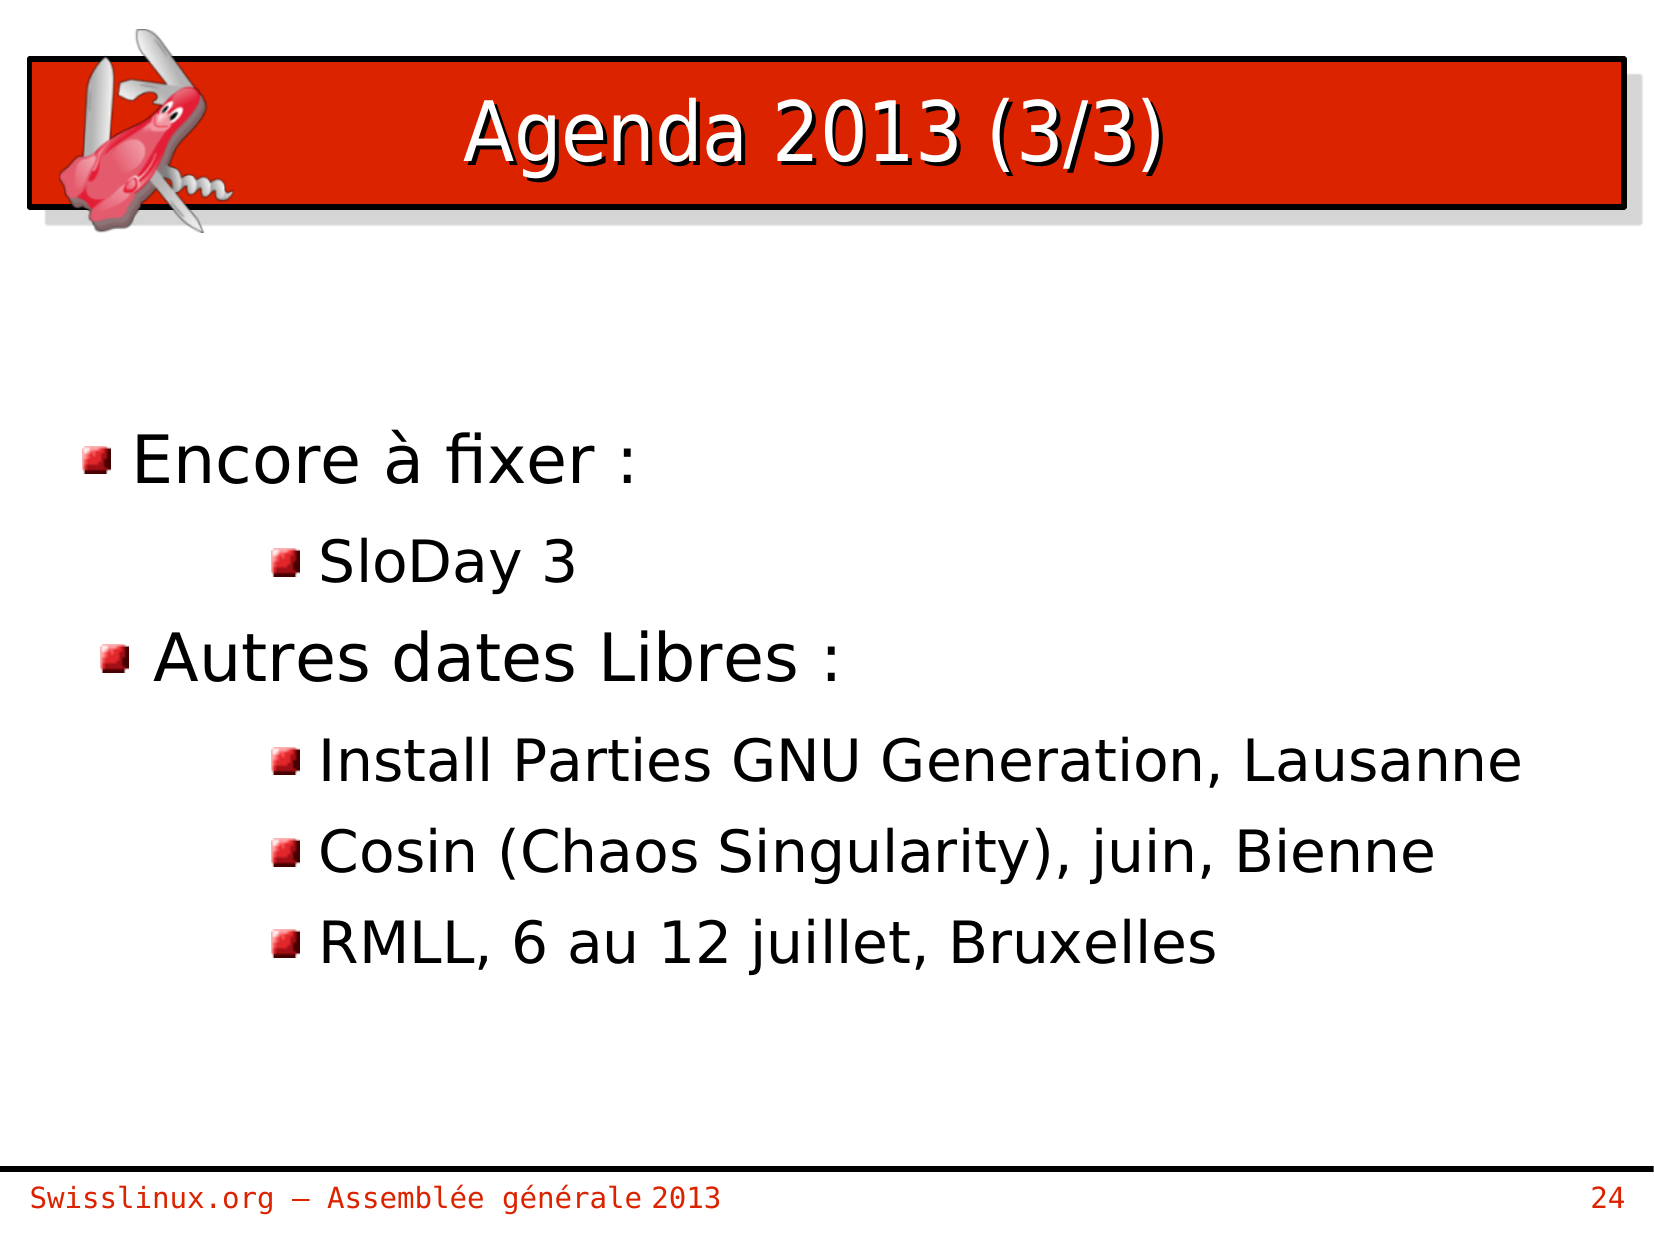

# Agenda 2013 (3/3)
 Encore à fixer :
SloDay 3
Autres dates Libres :
Install Parties GNU Generation, Lausanne
Cosin (Chaos Singularity), juin, Bienne
RMLL, 6 au 12 juillet, Bruxelles
25 Janvier 2013
24